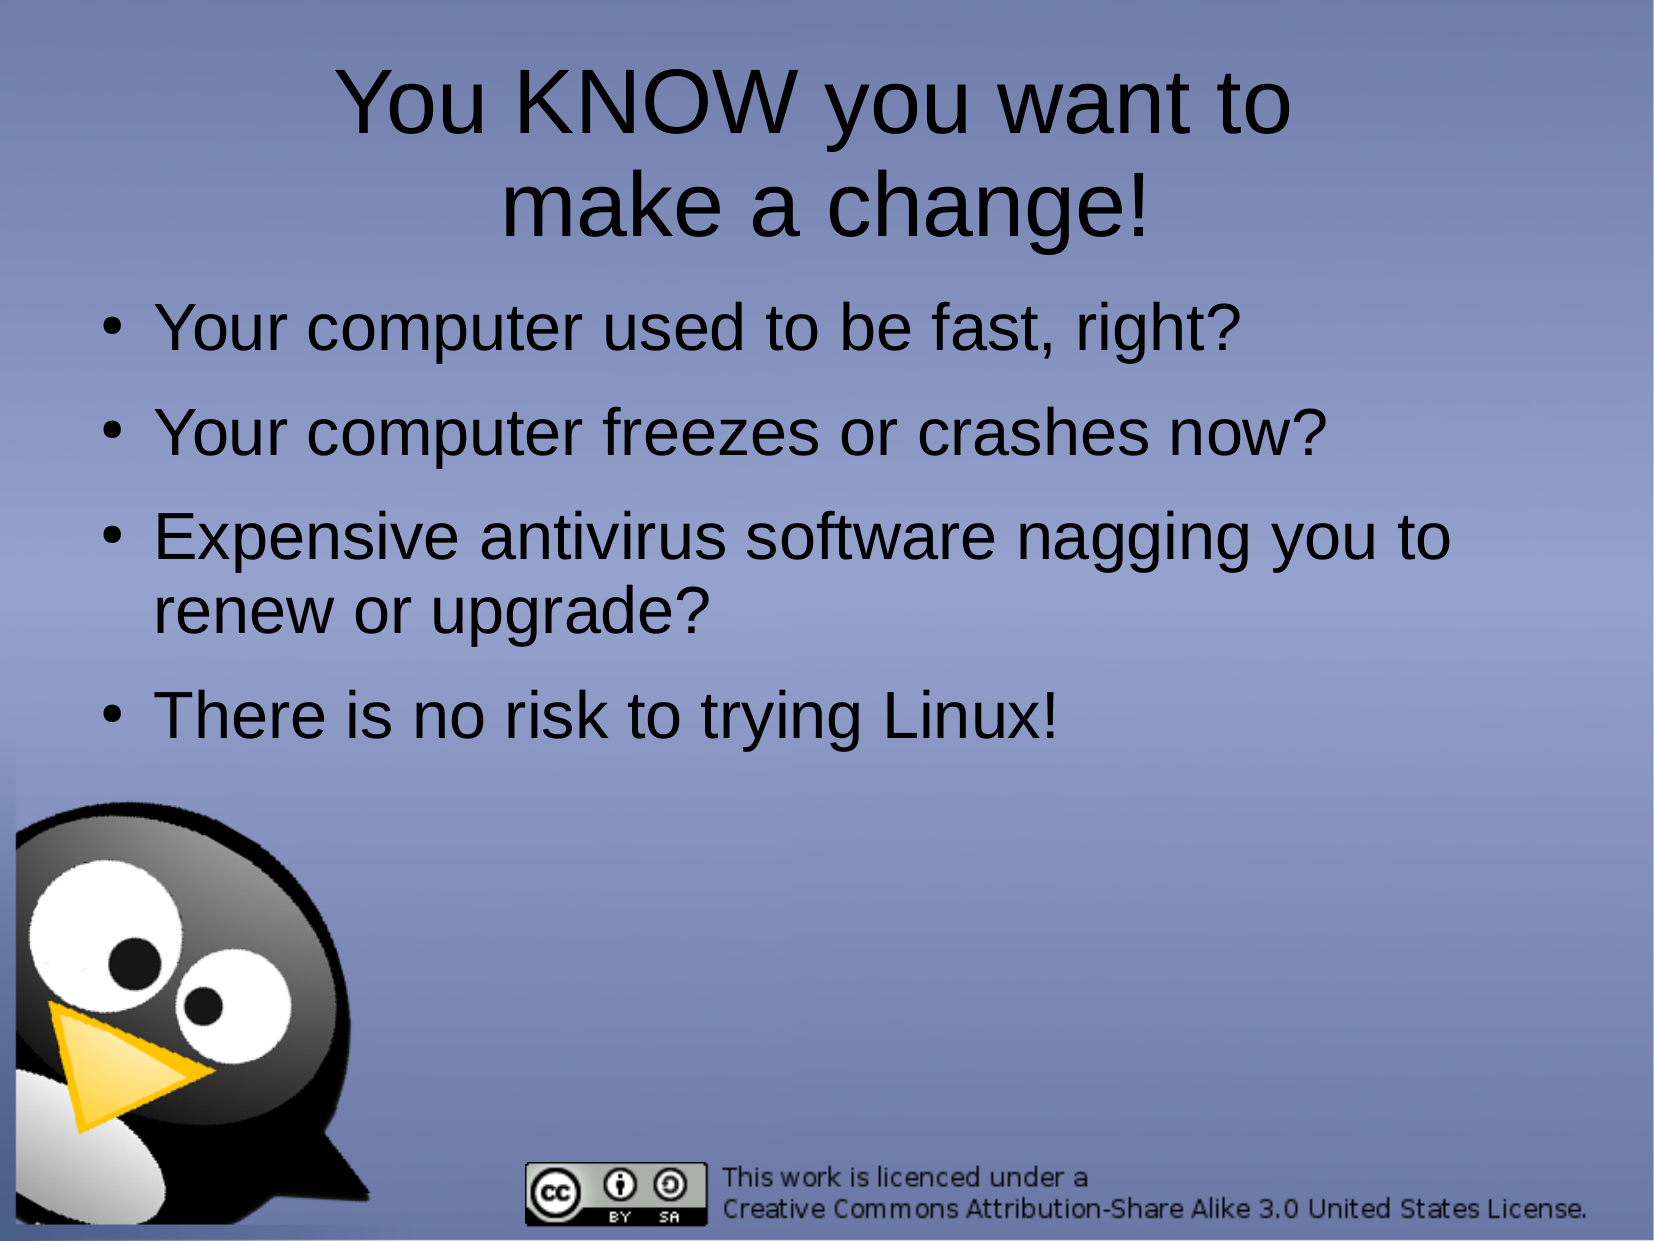

# You KNOW you want to make a change!
Your computer used to be fast, right?
Your computer freezes or crashes now?
Expensive antivirus software nagging you to renew or upgrade?
There is no risk to trying Linux!